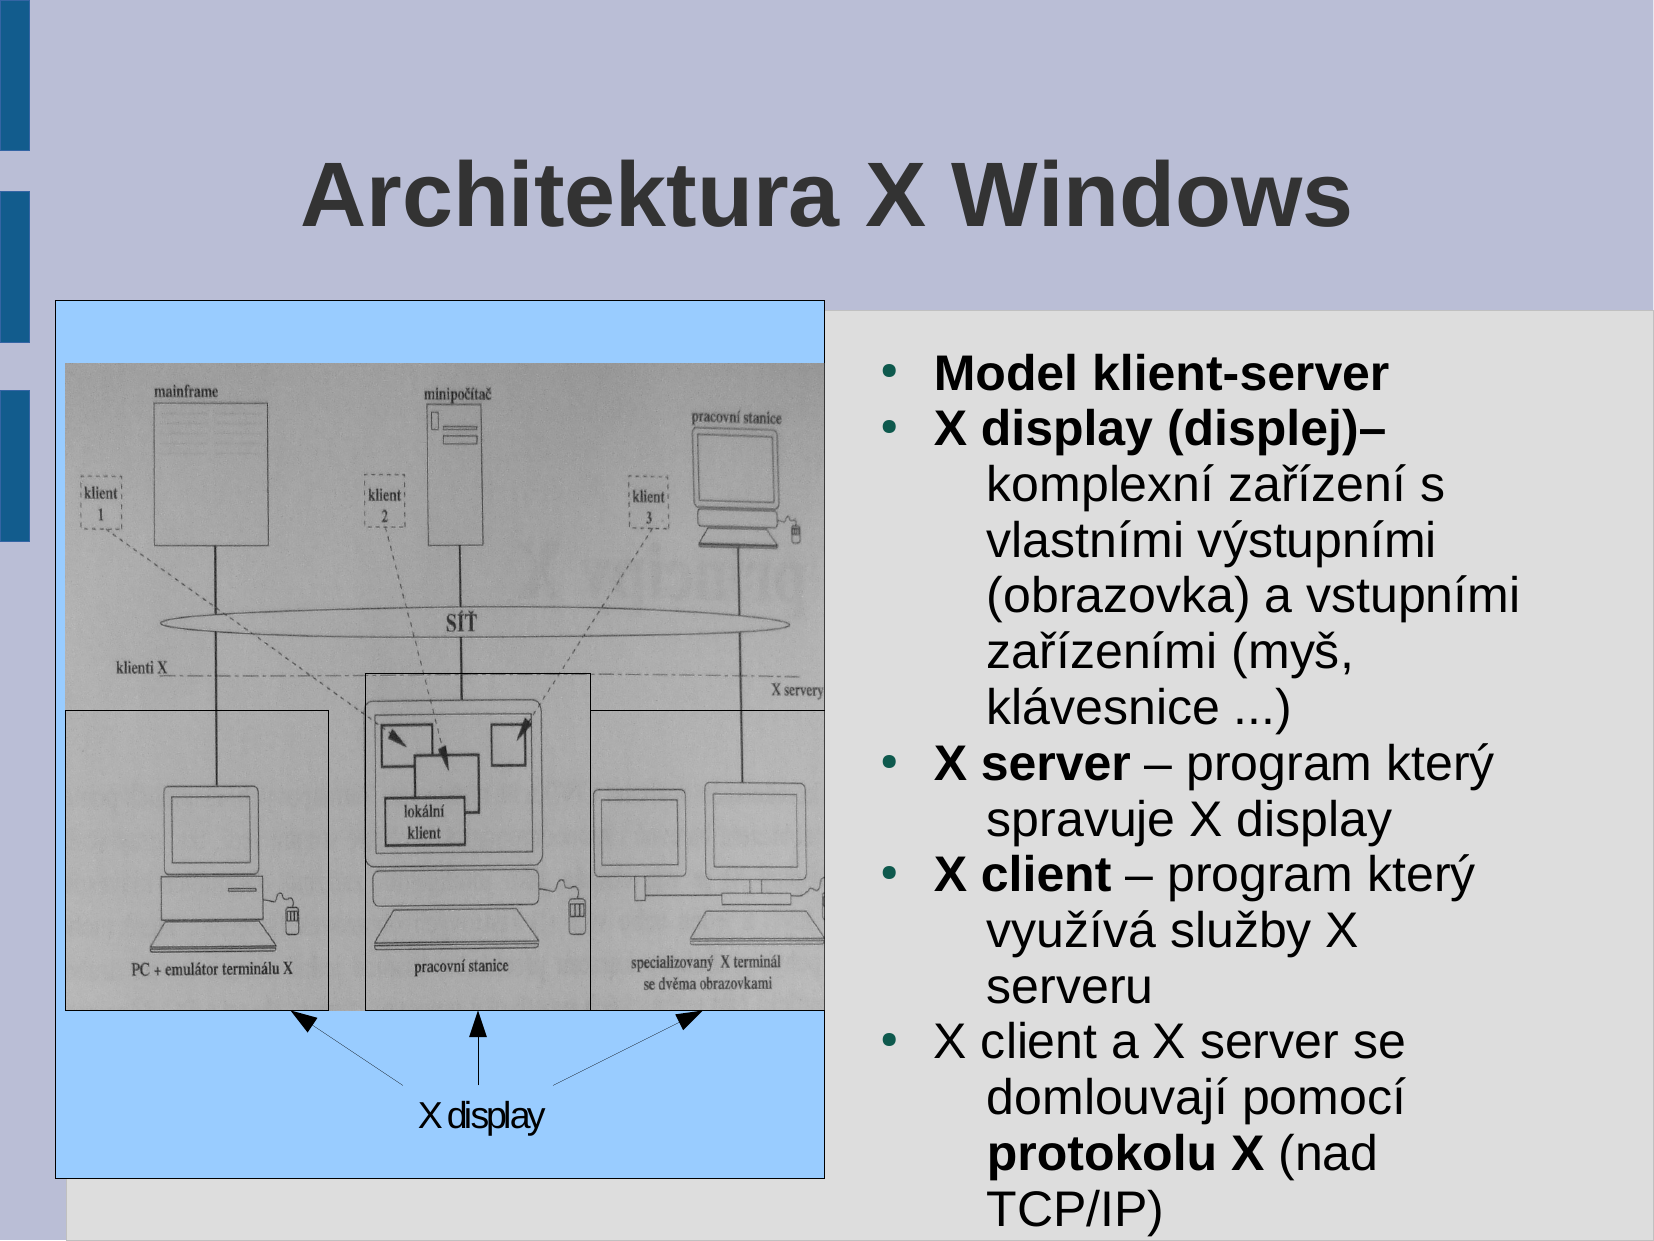

# Architektura X Windows
Model klient-server
X display (displej)– komplexní zařízení s vlastními výstupními (obrazovka) a vstupními zařízeními (myš, klávesnice ...)
X server – program který spravuje X display
X client – program který využívá služby X serveru
X client a X server se domlouvají pomocí protokolu X (nad TCP/IP)